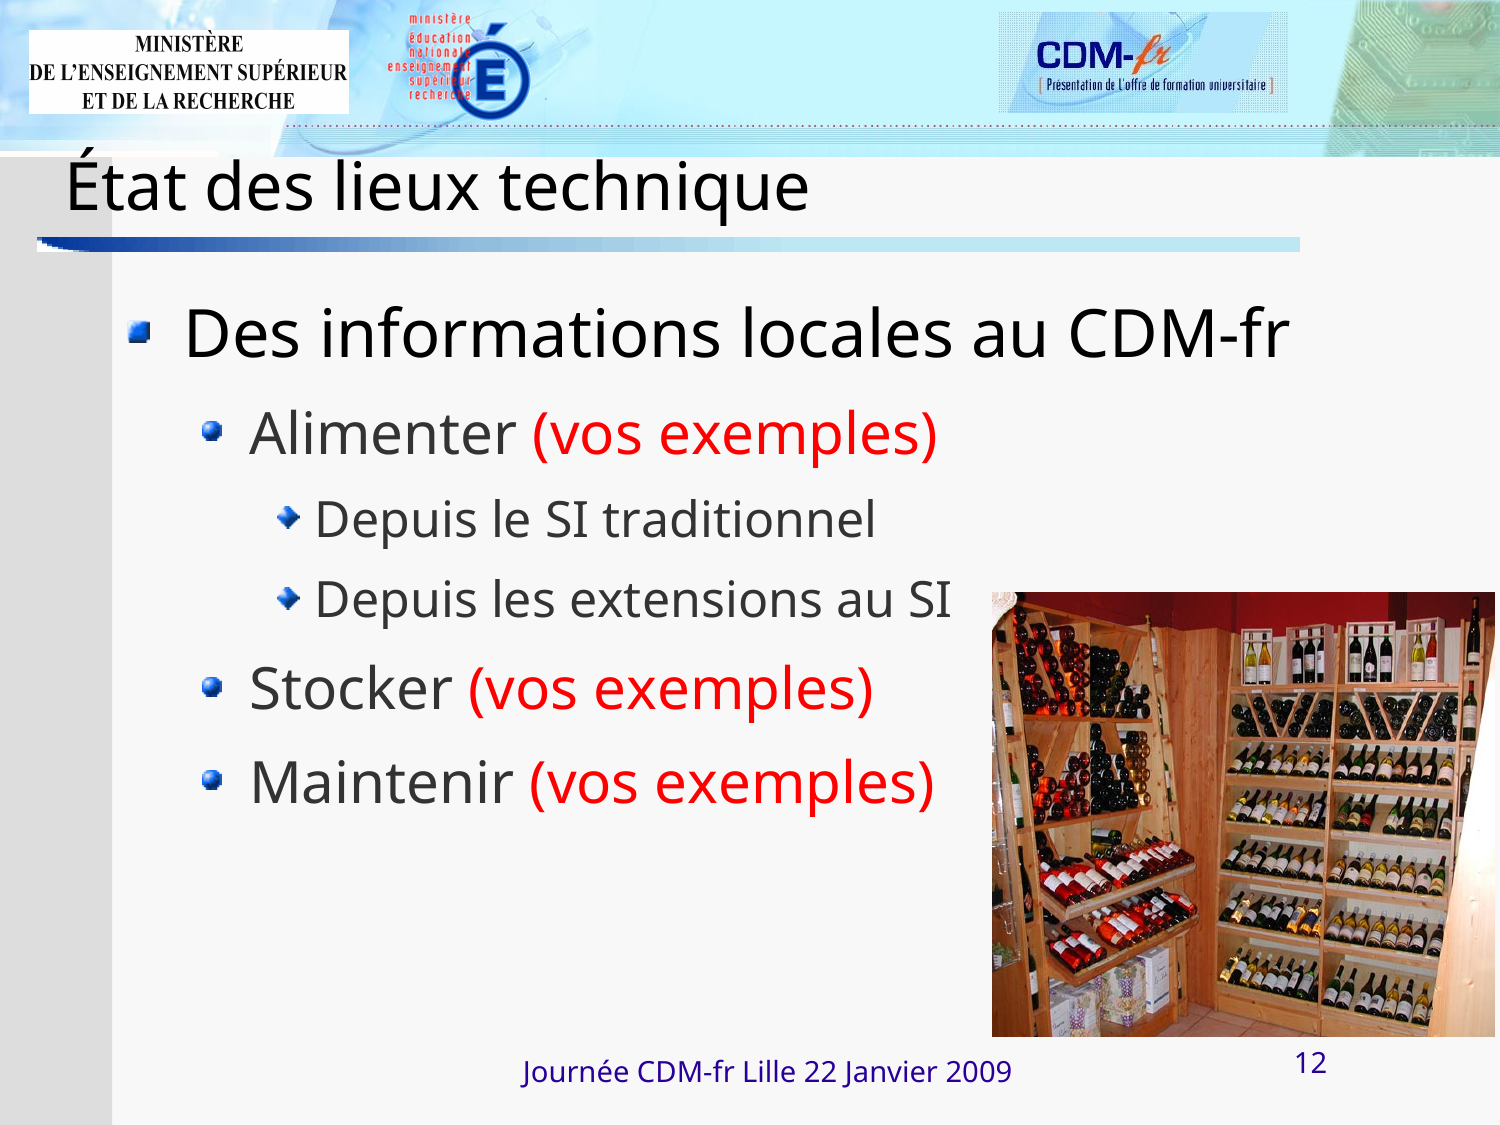

# État des lieux technique
Des informations locales au CDM-fr
Alimenter (vos exemples)
Depuis le SI traditionnel
Depuis les extensions au SI
Stocker (vos exemples)
Maintenir (vos exemples)
Journée C2i-1, Paris 16 déc 2004
12